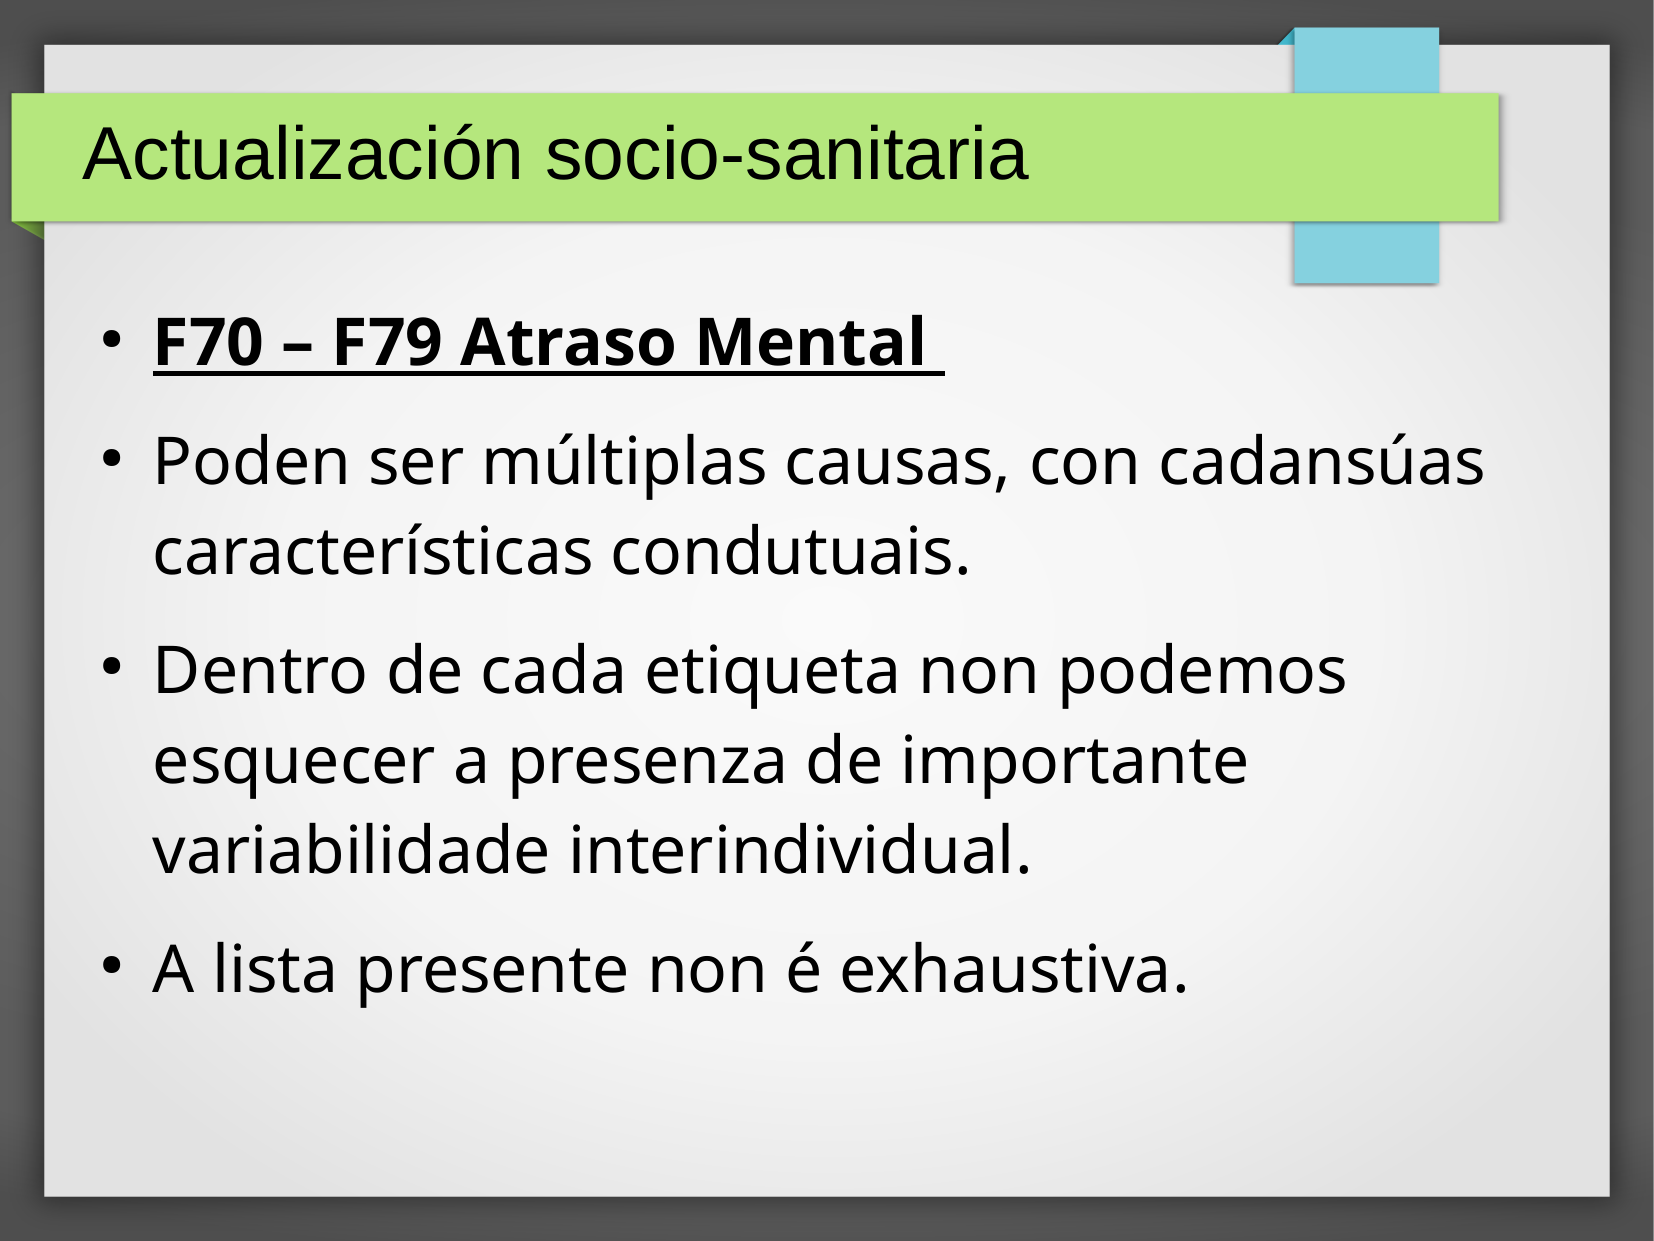

# Actualización socio-sanitaria
F70 – F79 Atraso Mental
Poden ser múltiplas causas, con cadansúas características condutuais.
Dentro de cada etiqueta non podemos esquecer a presenza de importante variabilidade interindividual.
A lista presente non é exhaustiva.